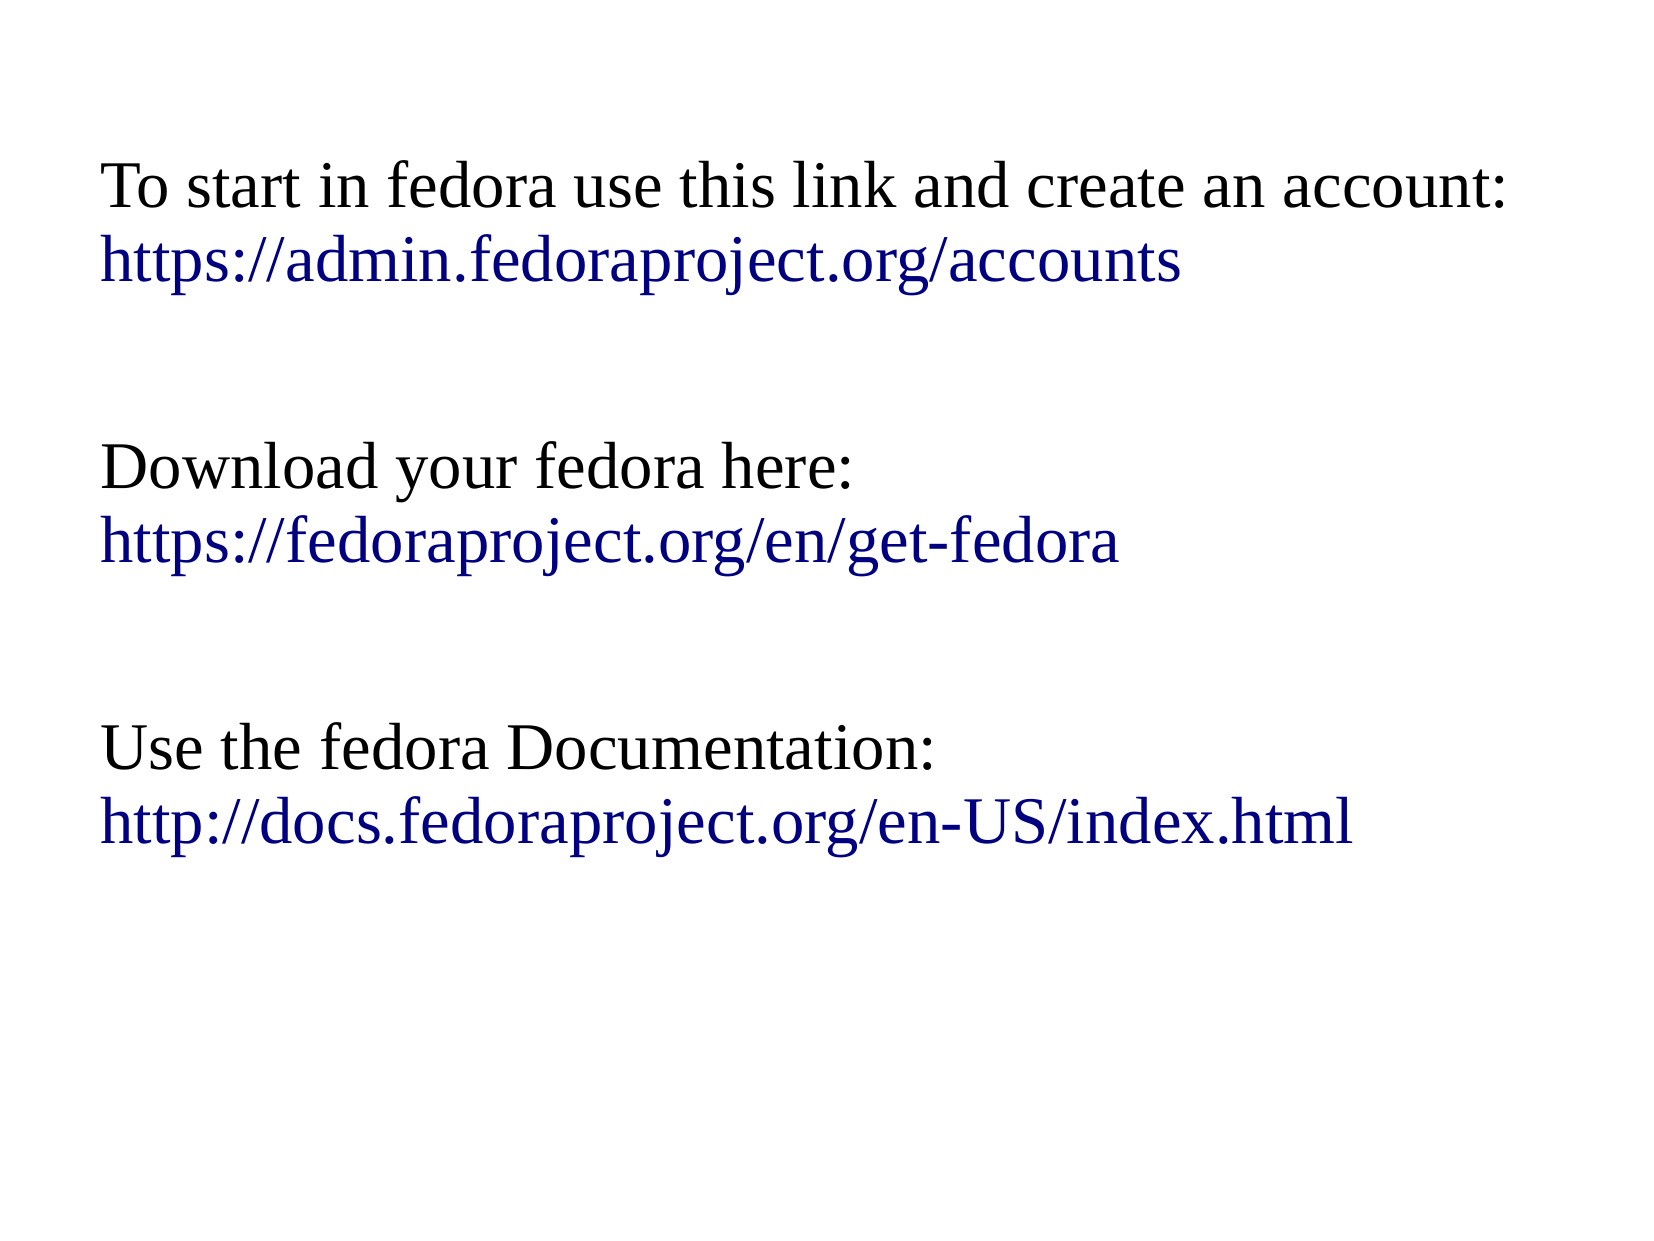

# To start in fedora use this link and create an account: https://admin.fedoraproject.org/accounts
Download your fedora here: https://fedoraproject.org/en/get-fedora
Use the fedora Documentation: http://docs.fedoraproject.org/en-US/index.html